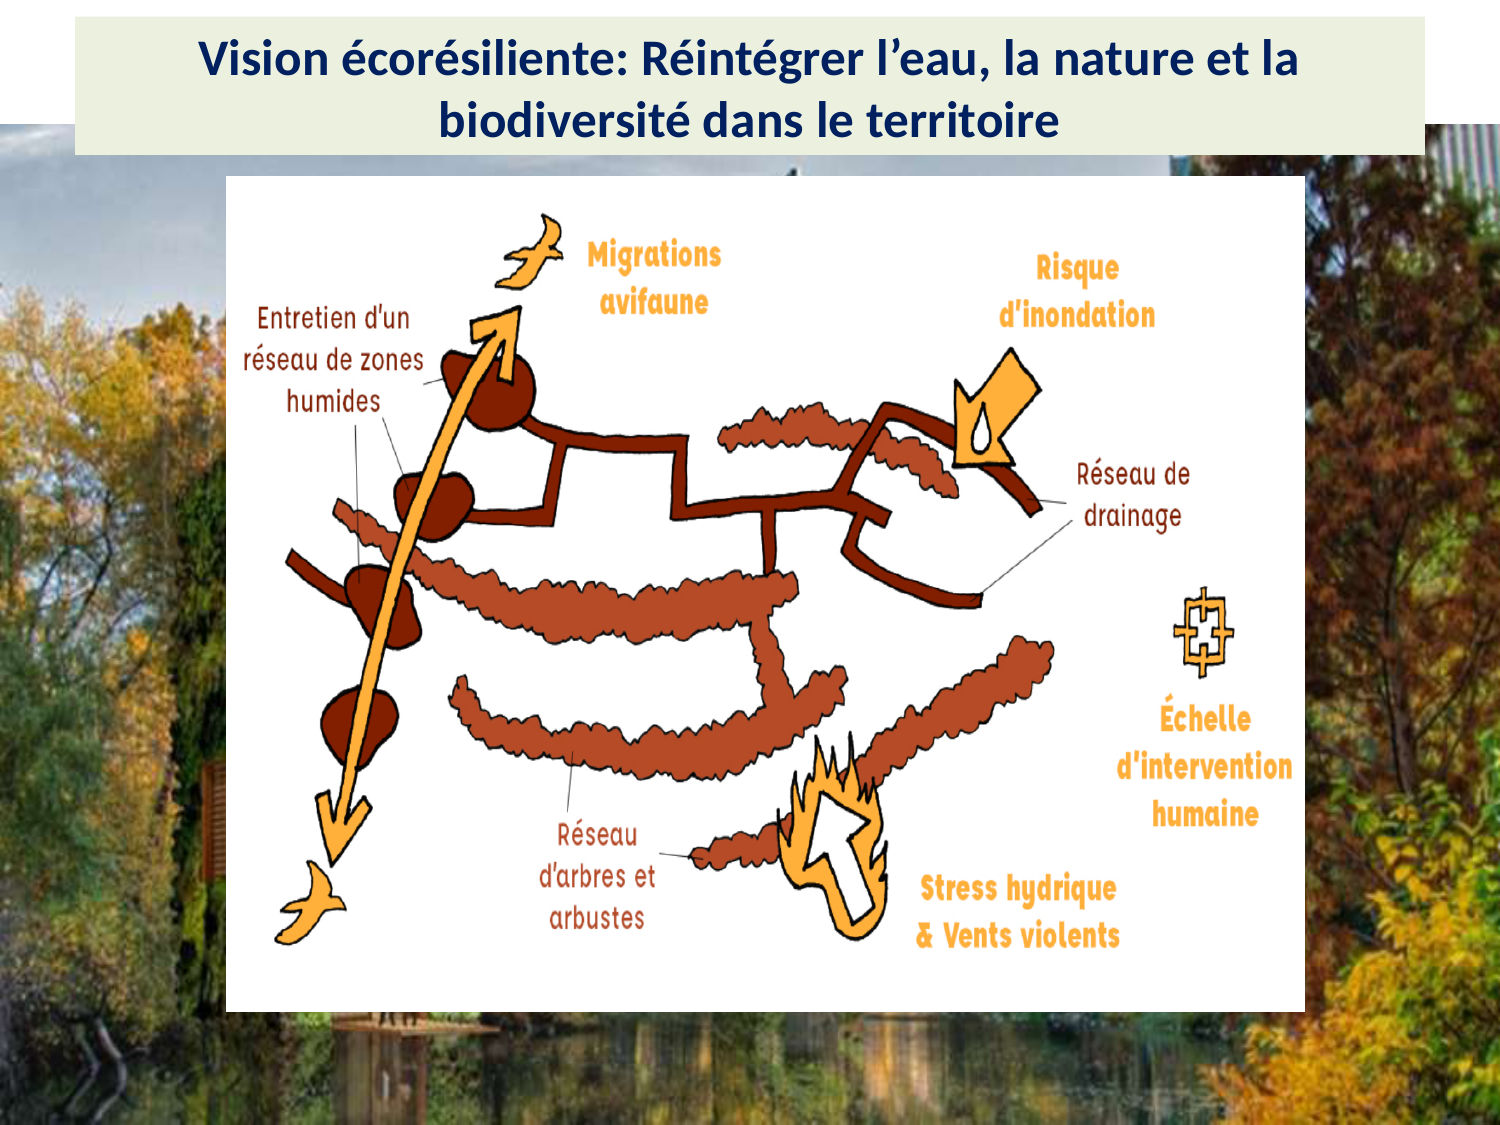

# Vision écorésiliente: Réintégrer l’eau, la nature et la biodiversité dans le territoire